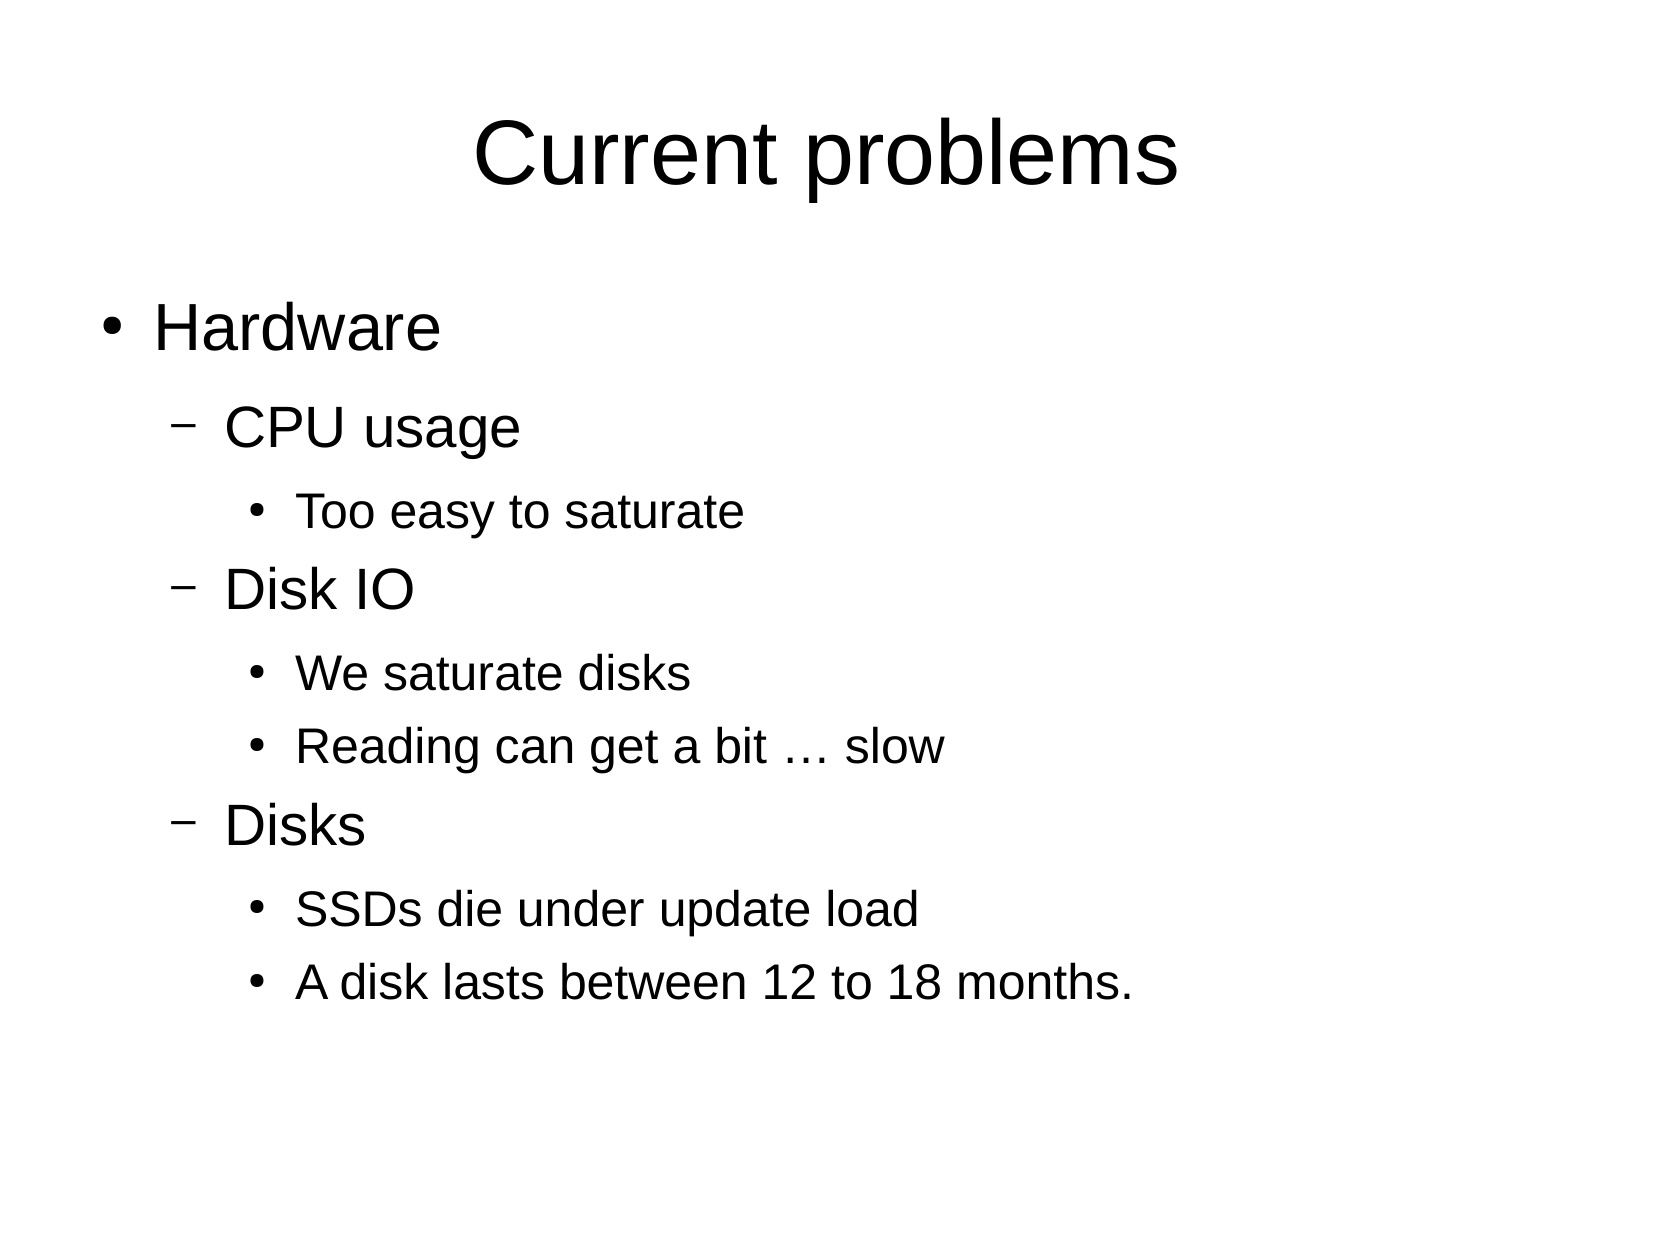

# Current problems
Hardware
CPU usage
Too easy to saturate
Disk IO
We saturate disks
Reading can get a bit … slow
Disks
SSDs die under update load
A disk lasts between 12 to 18 months.